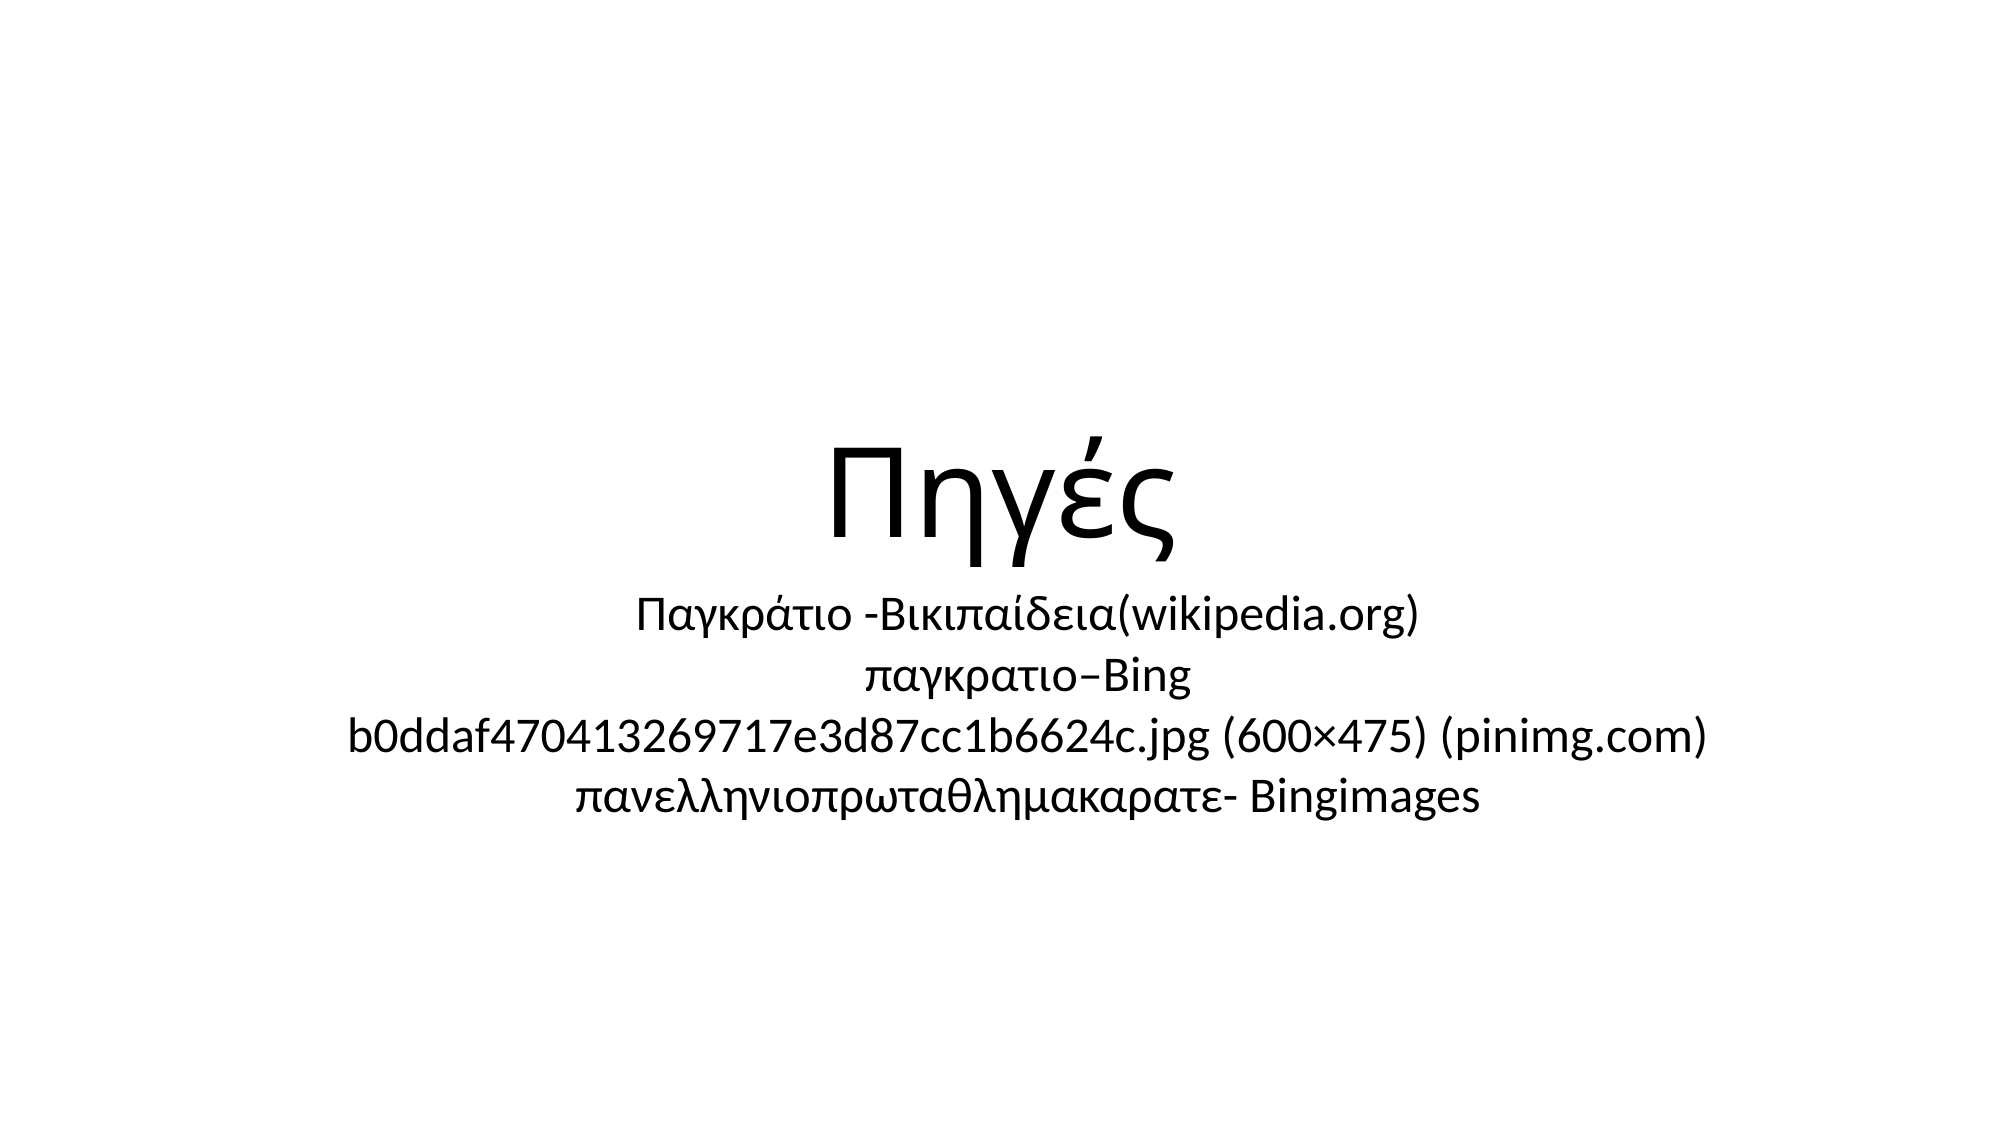

# Πηγές
Παγκράτιο -Βικιπαίδεια(wikipedia.org)
παγκρατιο–Bing
b0ddaf470413269717e3d87cc1b6624c.jpg (600×475) (pinimg.com)
πανελληνιοπρωταθλημακαρατε- Bingimages